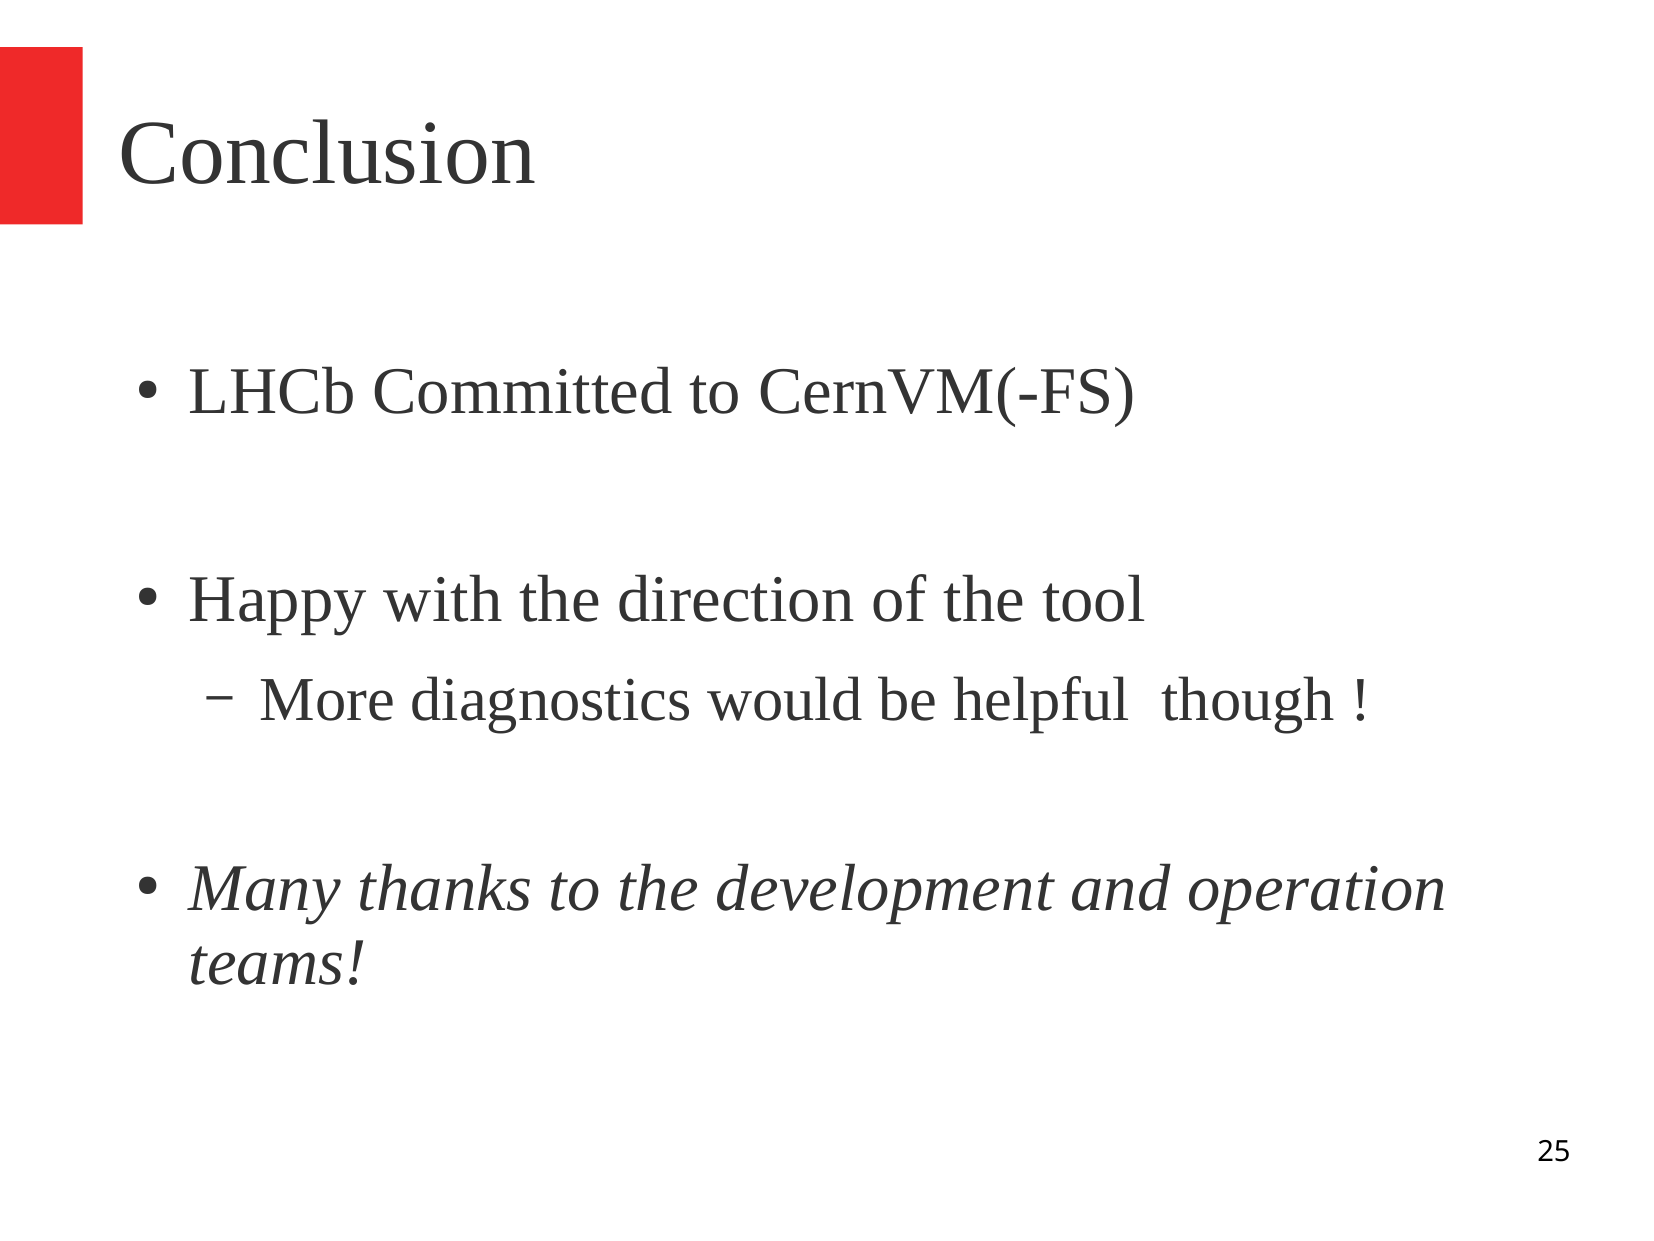

# Conclusion
LHCb Committed to CernVM(-FS)
Happy with the direction of the tool
More diagnostics would be helpful though !
Many thanks to the development and operation teams!
25